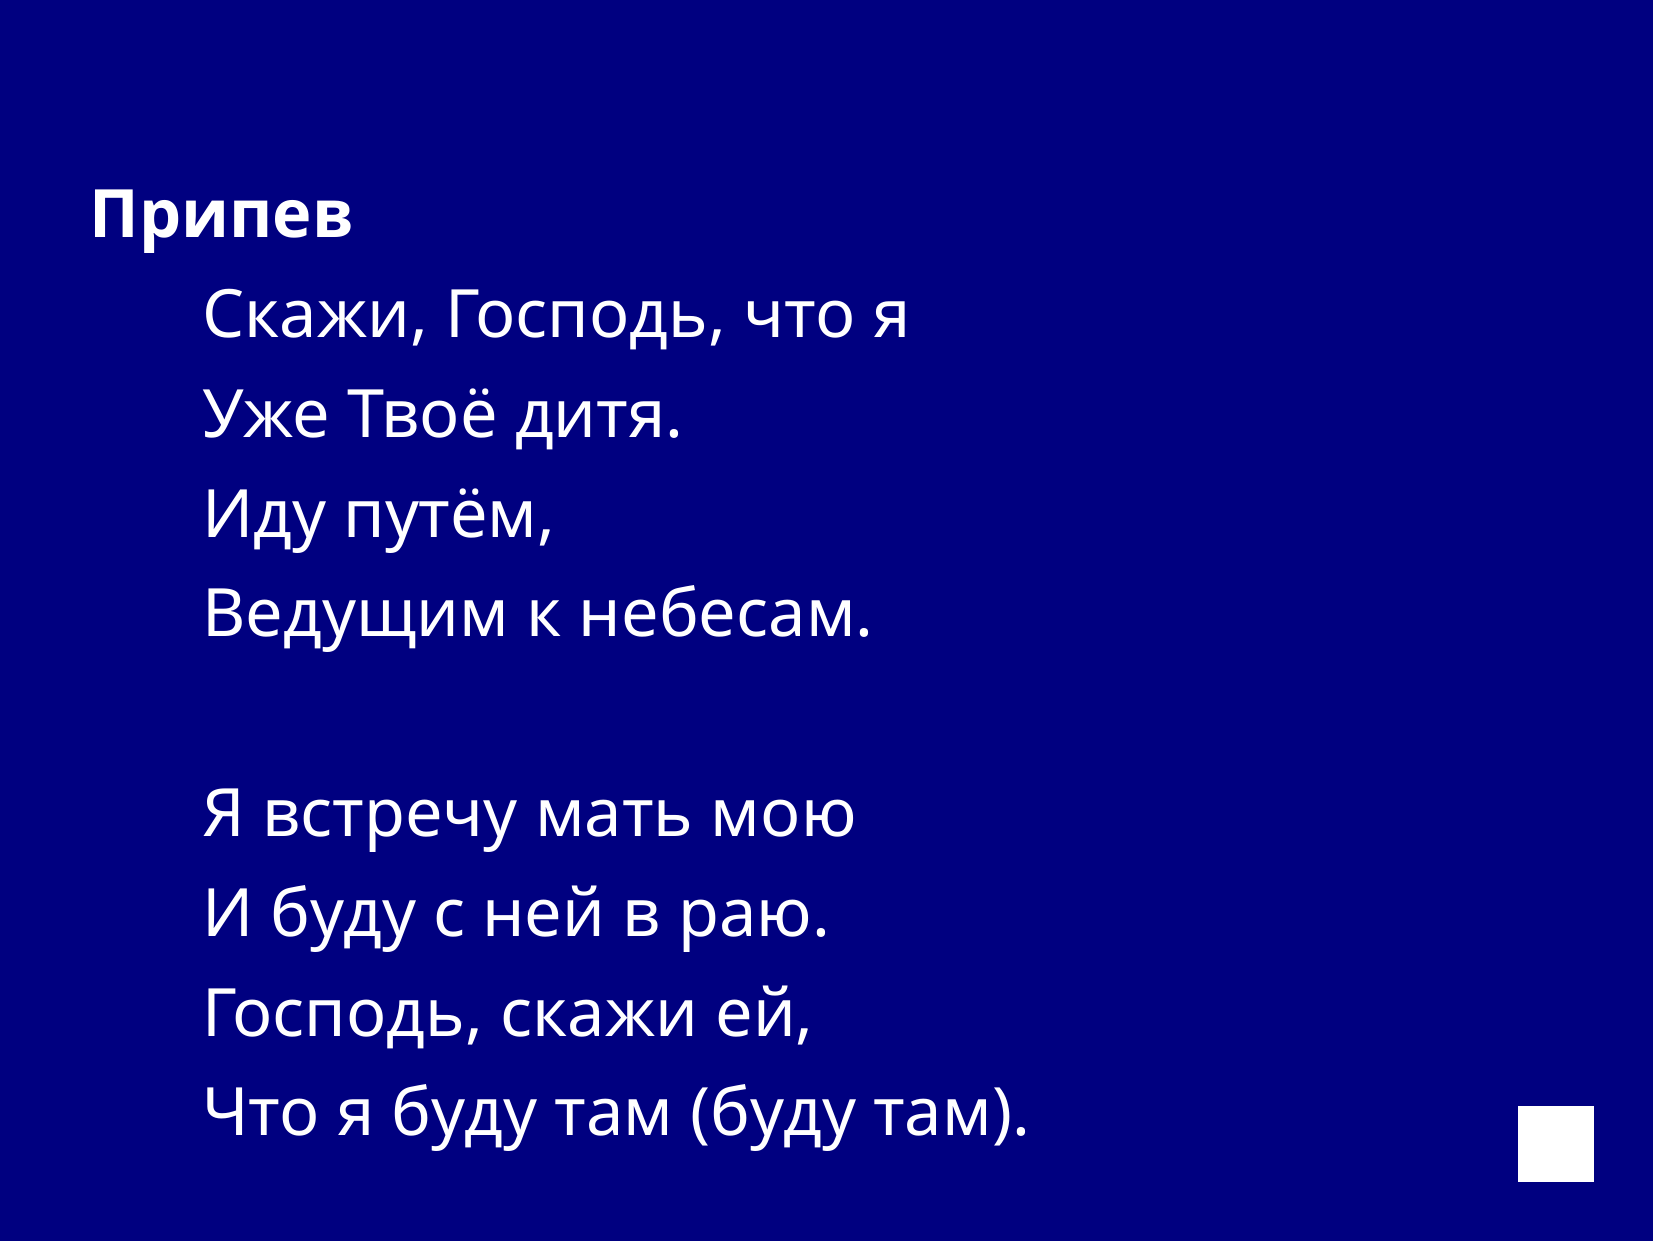

Припев
	Скажи, Господь, что я
	Уже Твоё дитя.
	Иду путём,
	Ведущим к небесам.
	Я встречу мать мою
	И буду с ней в раю.
	Господь, скажи ей,
	Что я буду там (буду там).